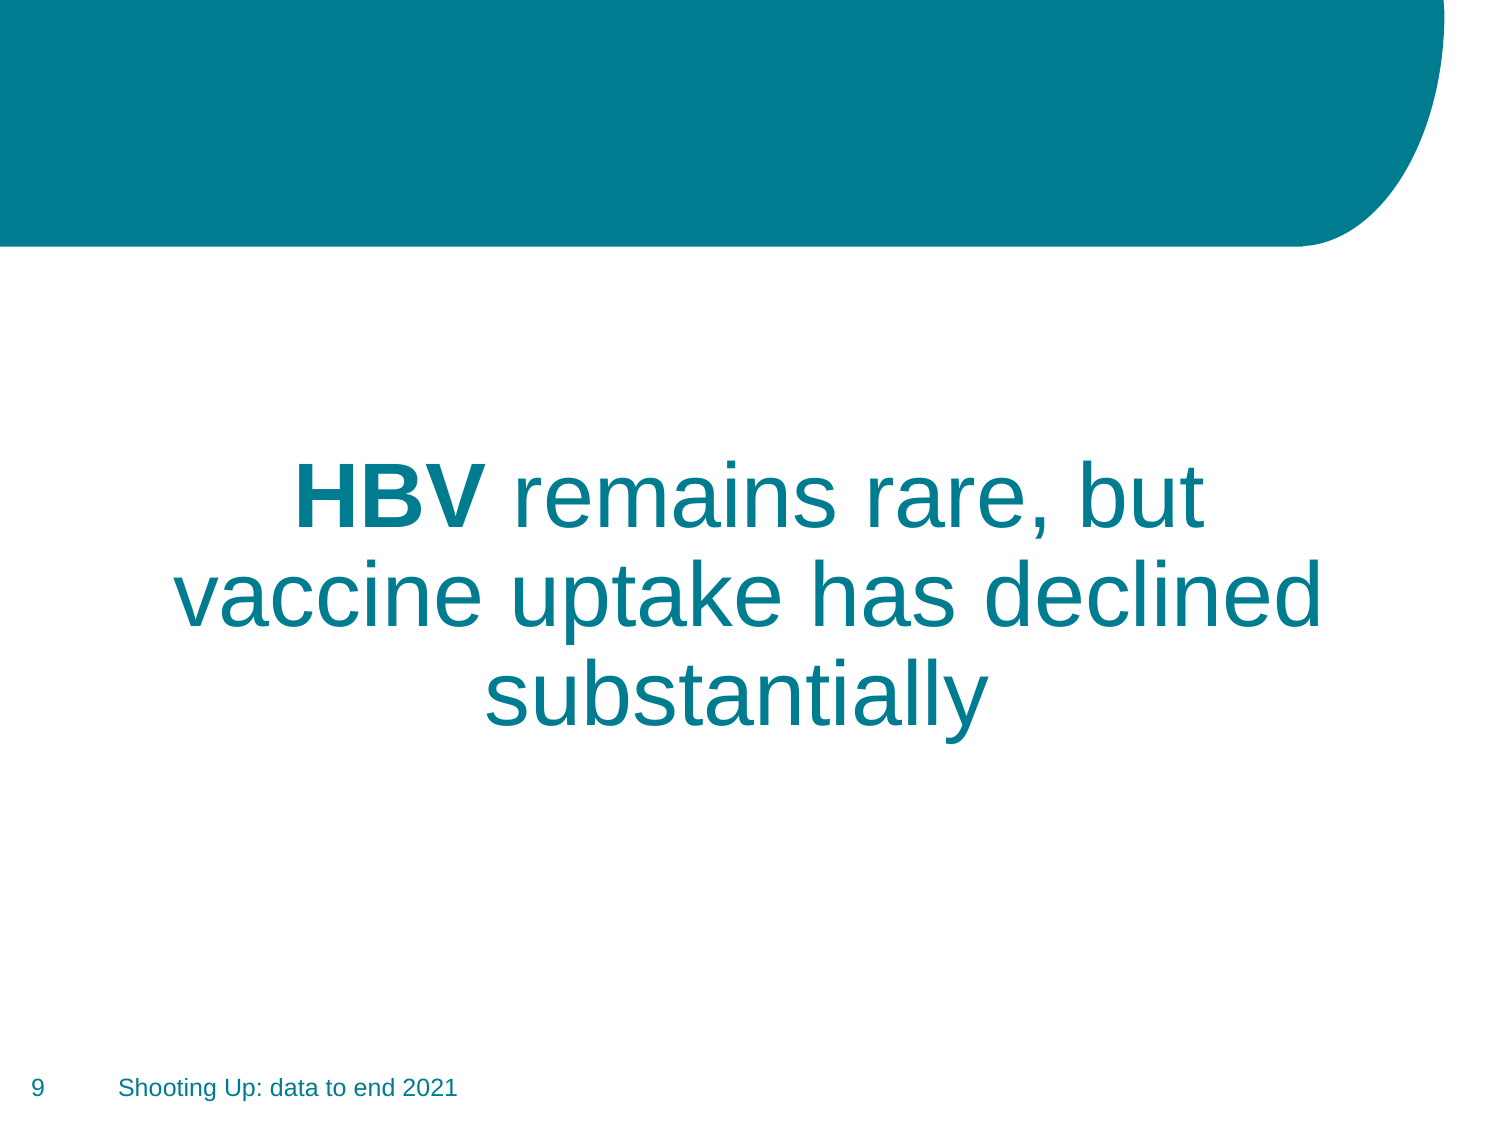

# HBV remains rare, but vaccine uptake has declined substantially
7
Shooting Up: data to end 2021